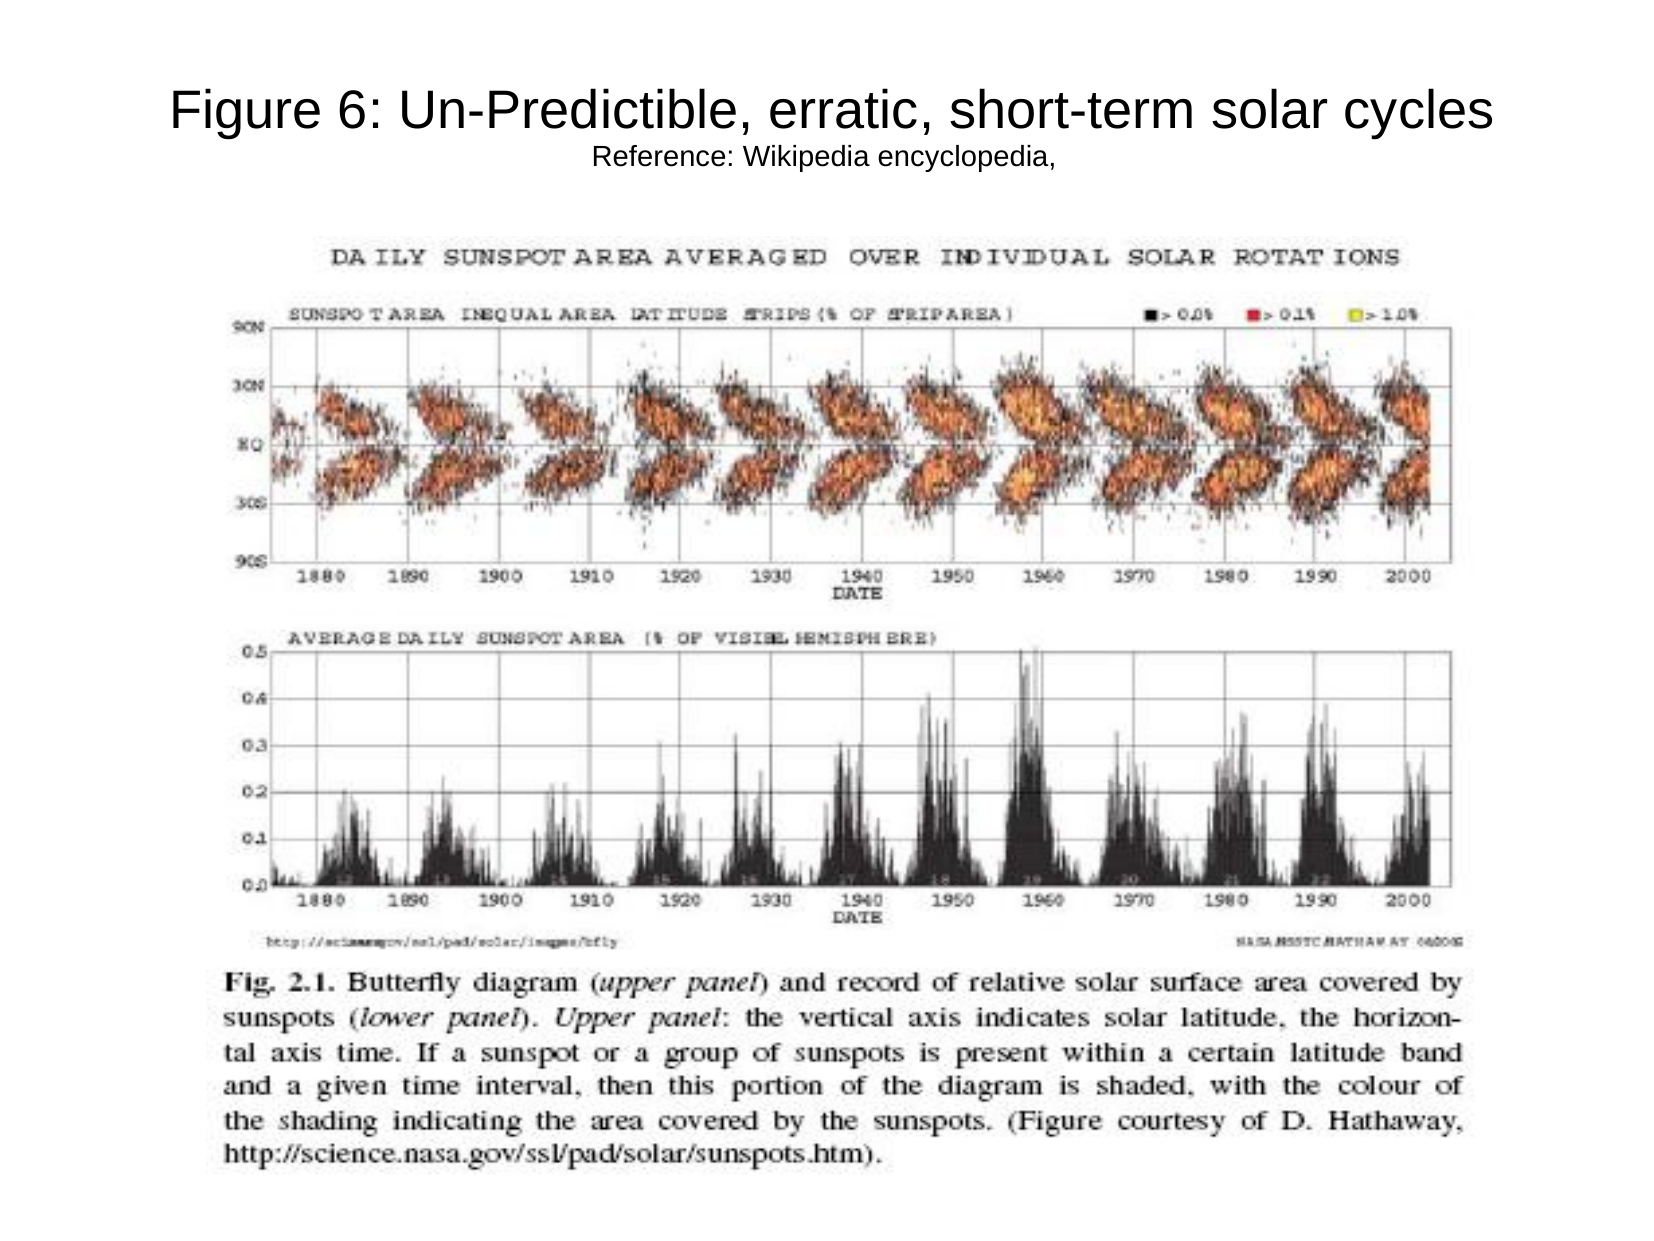

# Figure 6: Un-Predictible, erratic, short-term solar cycles Reference: Wikipedia encyclopedia,